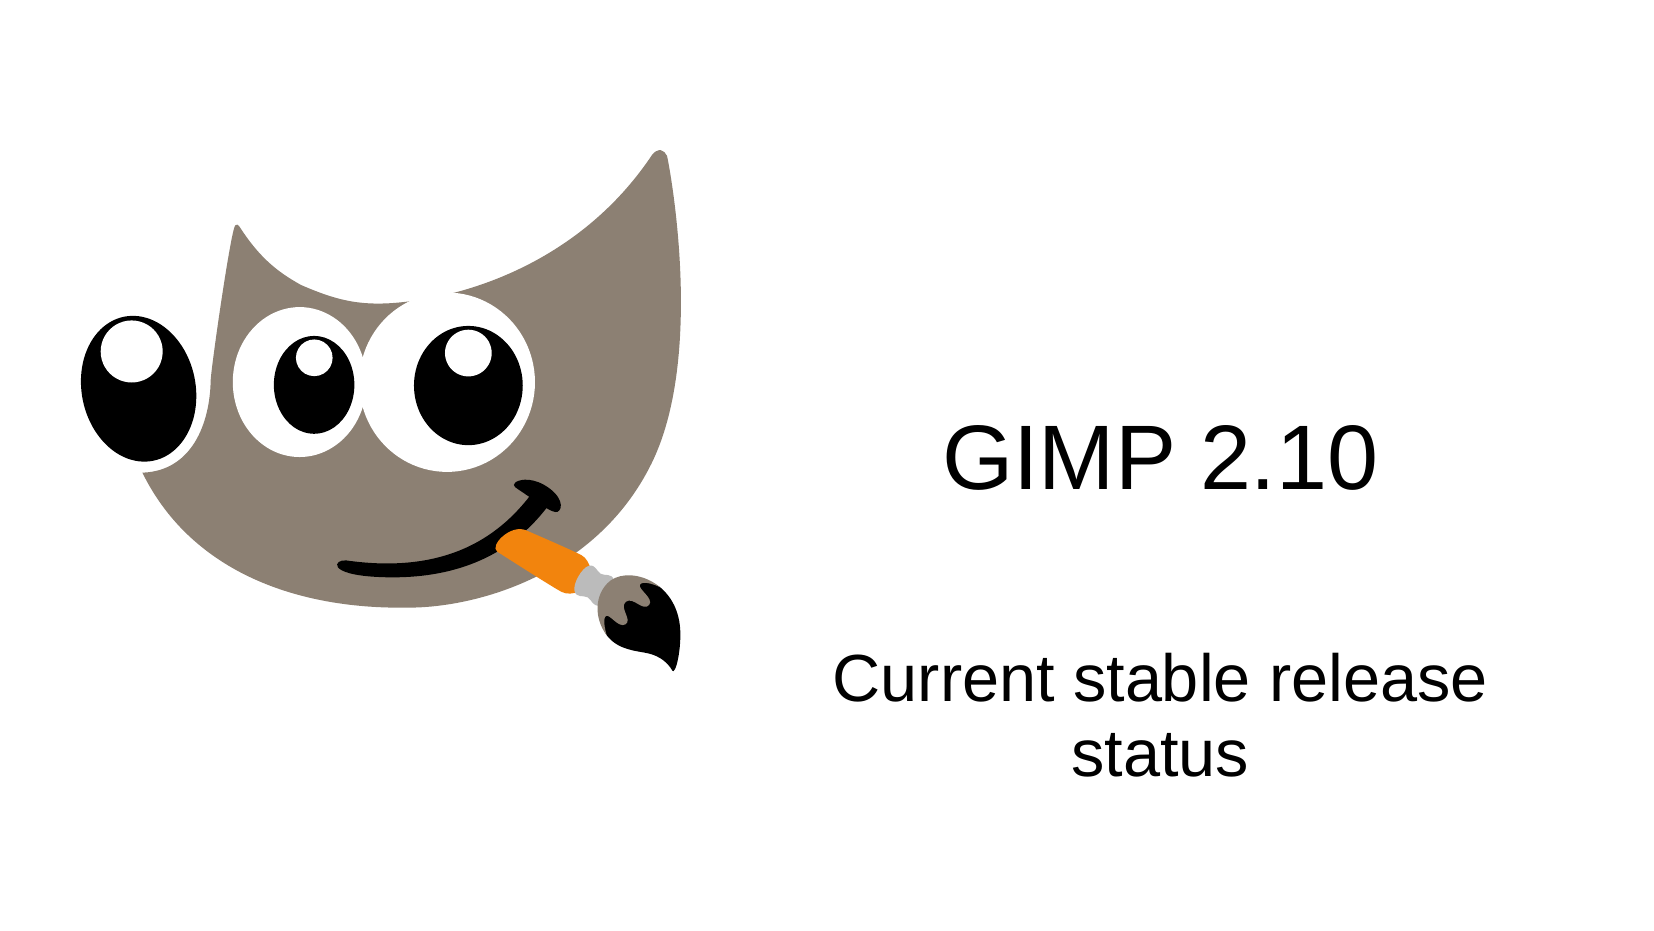

# GIMP 2.10
Current stable release status